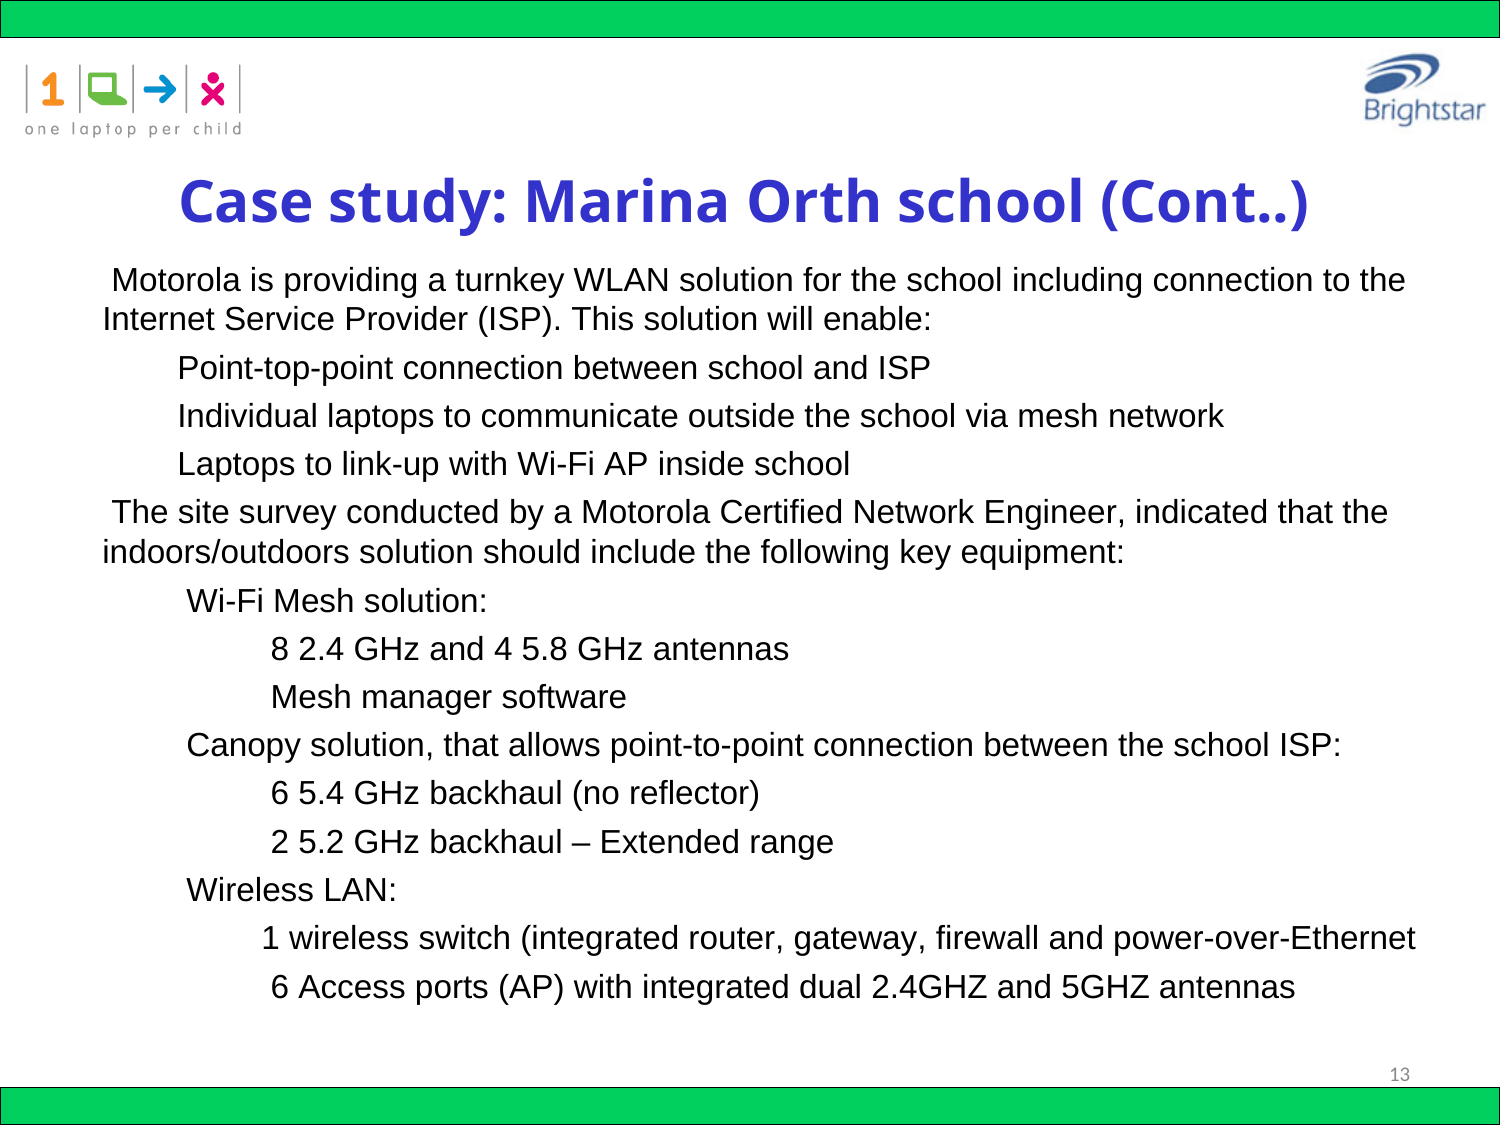

# Case study: Marina Orth school (Cont..)
 Motorola is providing a turnkey WLAN solution for the school including connection to the Internet Service Provider (ISP). This solution will enable:
Point-top-point connection between school and ISP
Individual laptops to communicate outside the school via mesh network
Laptops to link-up with Wi-Fi AP inside school
 The site survey conducted by a Motorola Certified Network Engineer, indicated that the indoors/outdoors solution should include the following key equipment:
 Wi-Fi Mesh solution:
 8 2.4 GHz and 4 5.8 GHz antennas
 Mesh manager software
 Canopy solution, that allows point-to-point connection between the school ISP:
 6 5.4 GHz backhaul (no reflector)
 2 5.2 GHz backhaul – Extended range
 Wireless LAN:
 1 wireless switch (integrated router, gateway, firewall and power-over-Ethernet
 6 Access ports (AP) with integrated dual 2.4GHZ and 5GHZ antennas